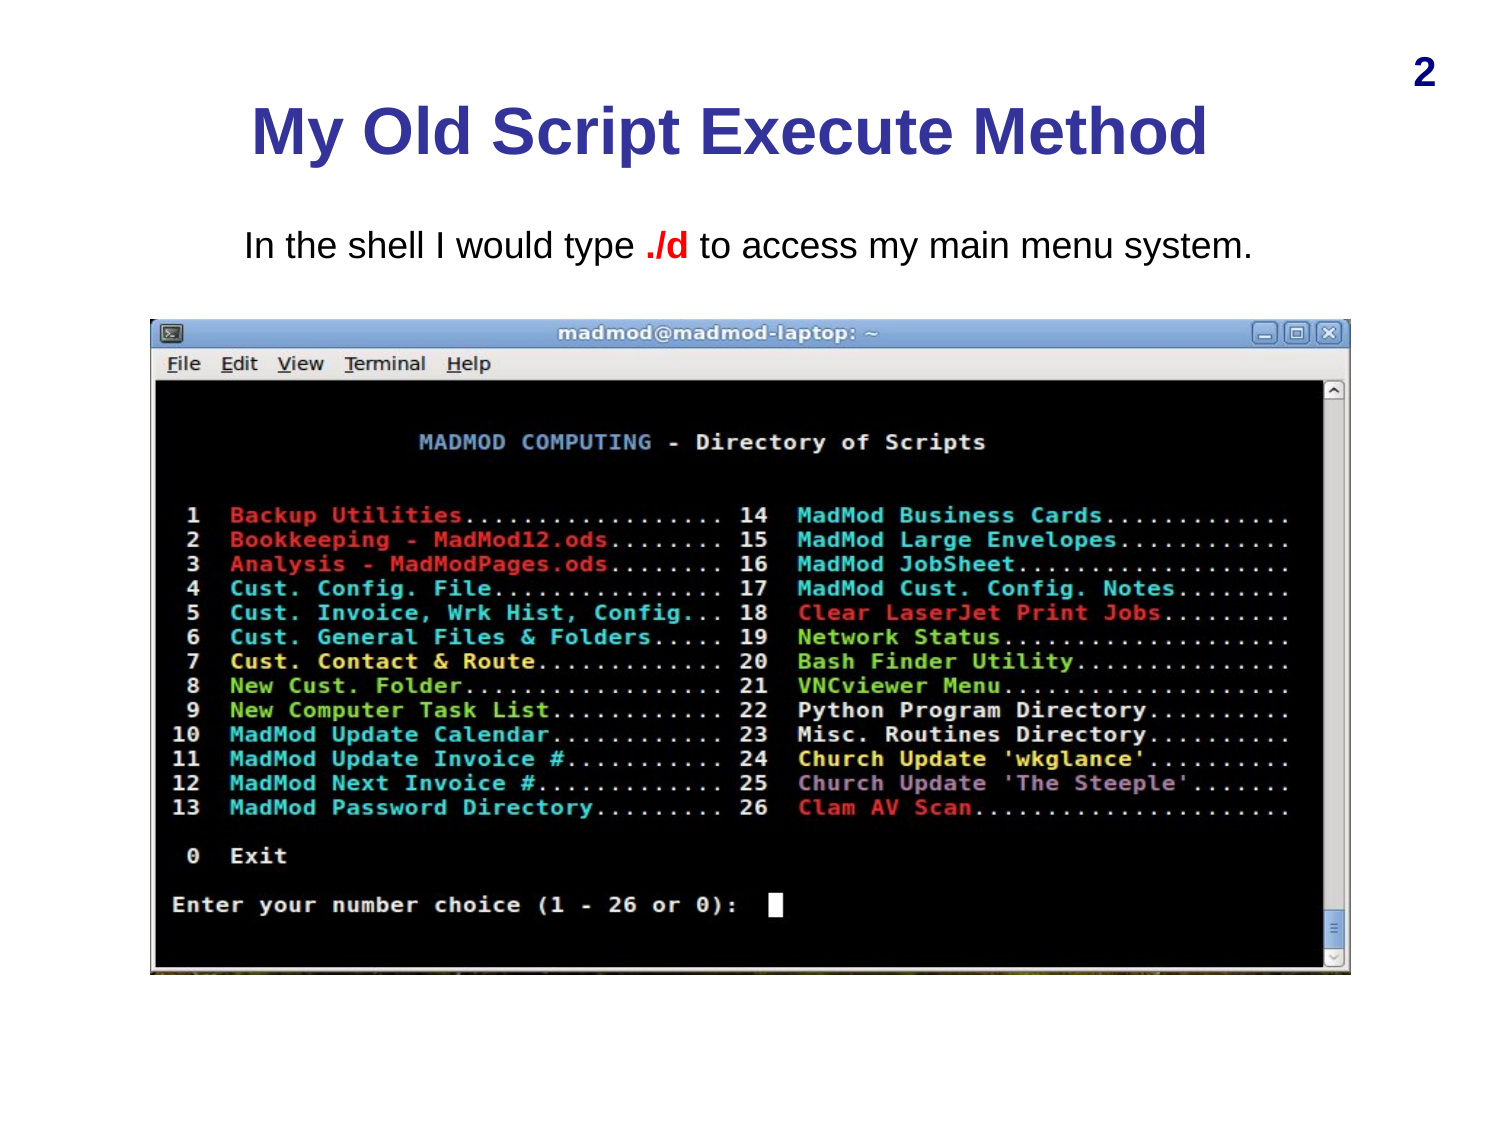

2
# My Old Script Execute Method
In the shell I would type ./d to access my main menu system.